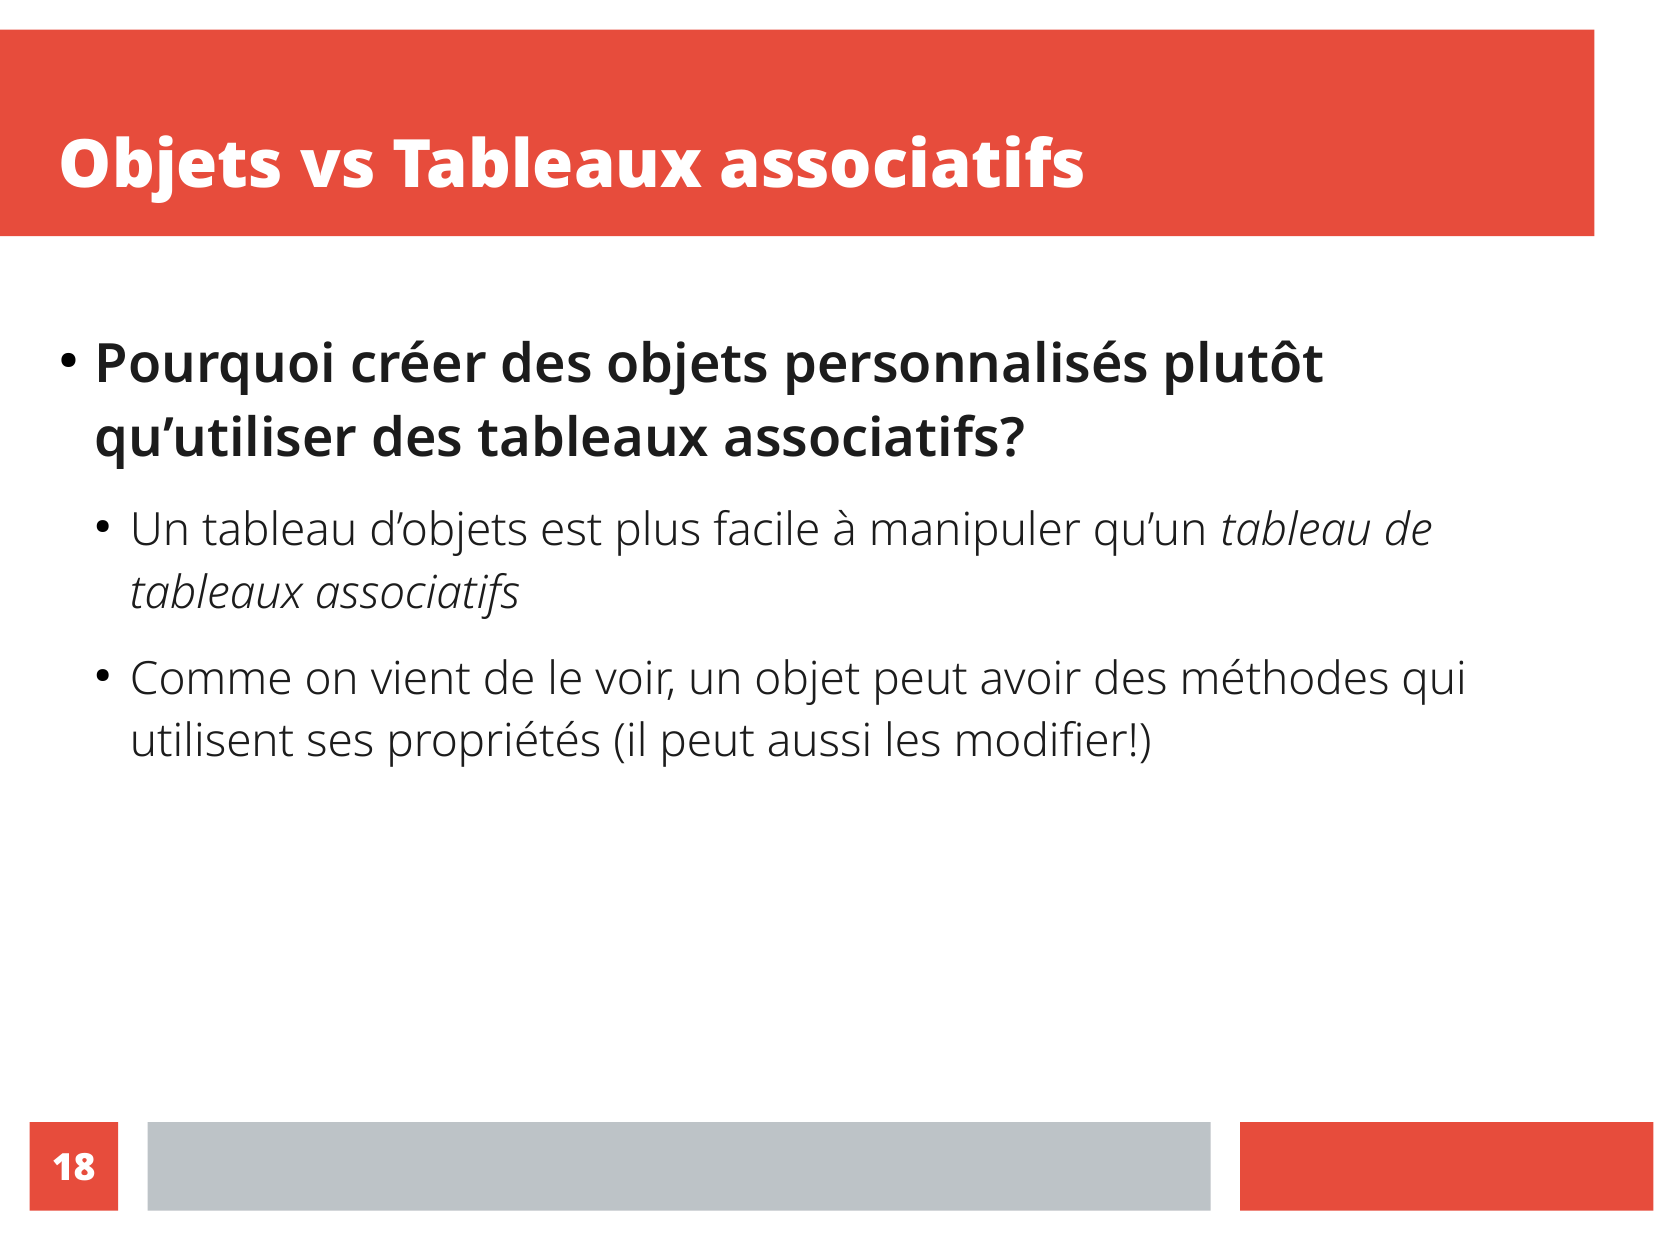

# Objets vs Tableaux associatifs
Pourquoi créer des objets personnalisés plutôt qu’utiliser des tableaux associatifs?
Un tableau d’objets est plus facile à manipuler qu’un tableau de tableaux associatifs
Comme on vient de le voir, un objet peut avoir des méthodes qui utilisent ses propriétés (il peut aussi les modifier!)
18